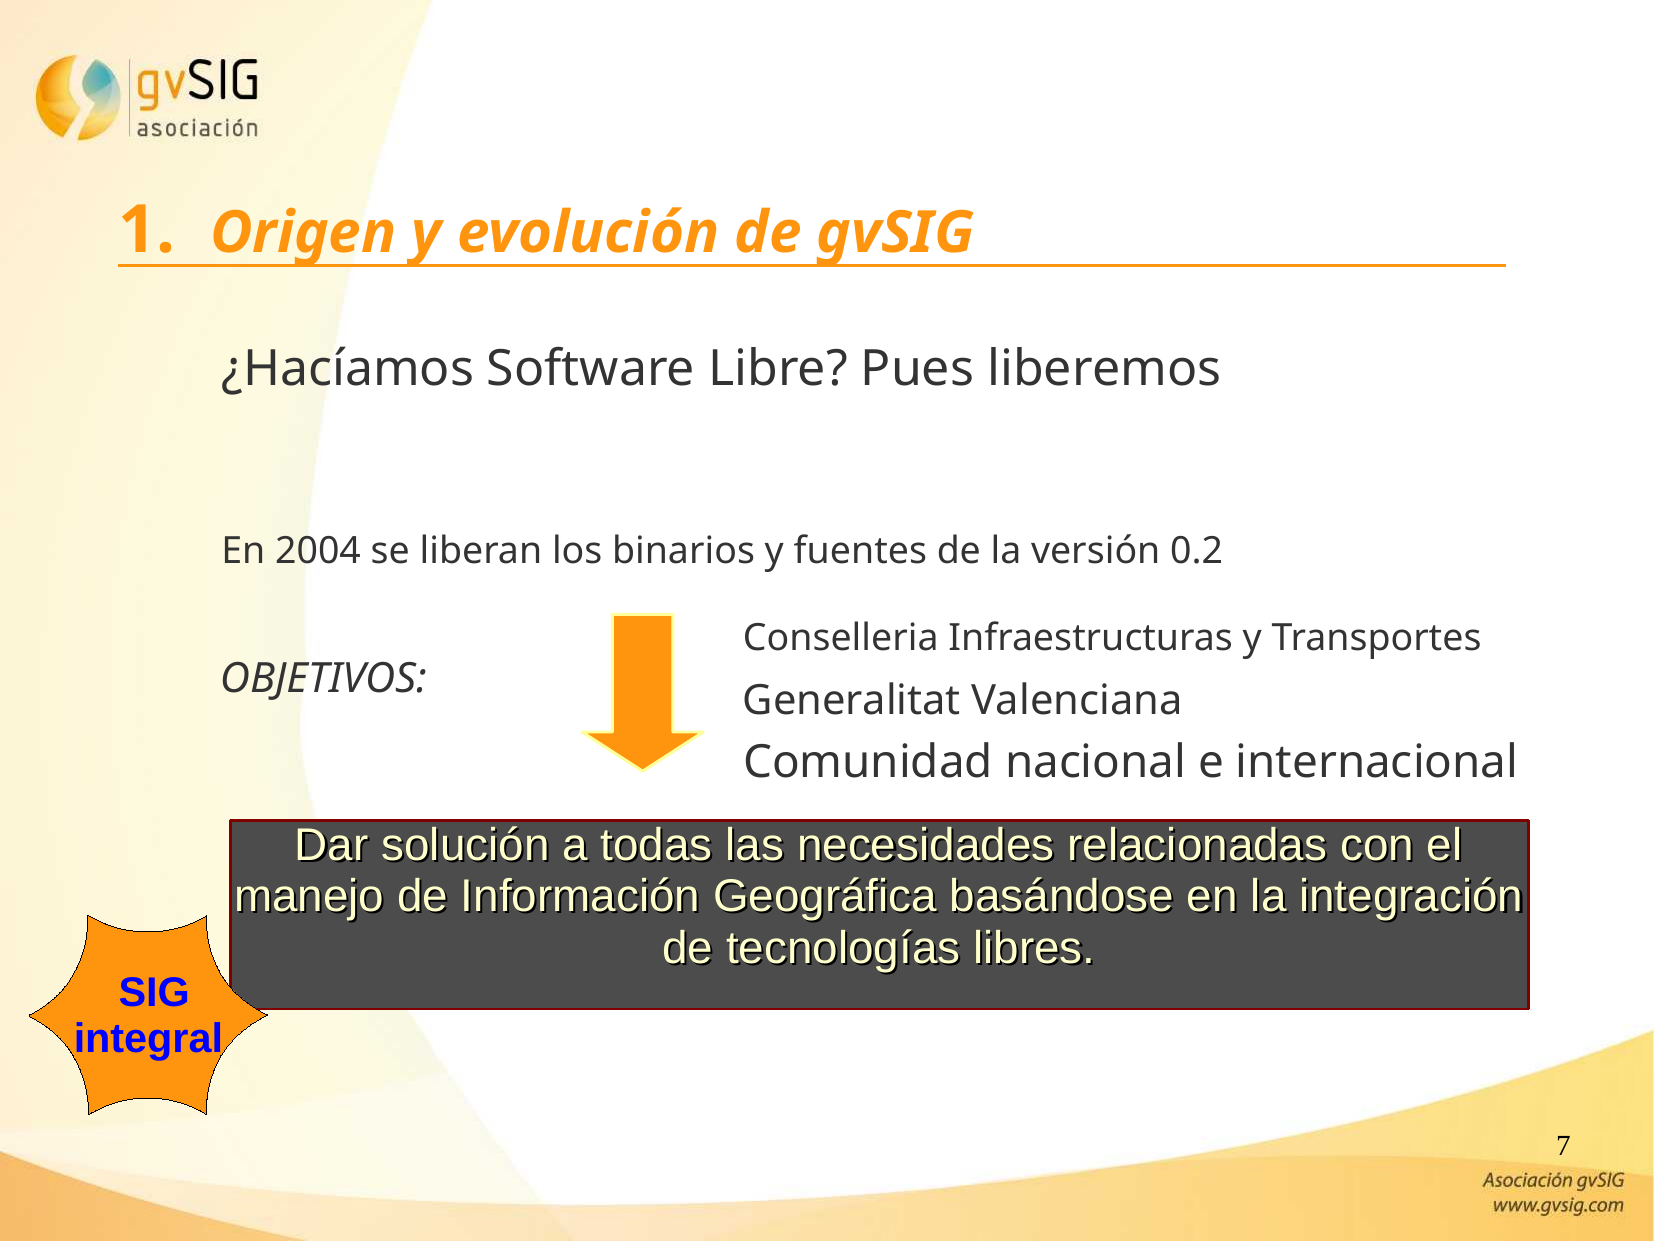

1. Origen y evolución de gvSIG
¿Hacíamos Software Libre? Pues liberemos
En 2004 se liberan los binarios y fuentes de la versión 0.2
Conselleria Infraestructuras y Transportes
OBJETIVOS:
Generalitat Valenciana
Comunidad nacional e internacional
Dar solución a todas las necesidades relacionadas con el manejo de Información Geográfica basándose en la integración de tecnologías libres.
 SIG
integral
7